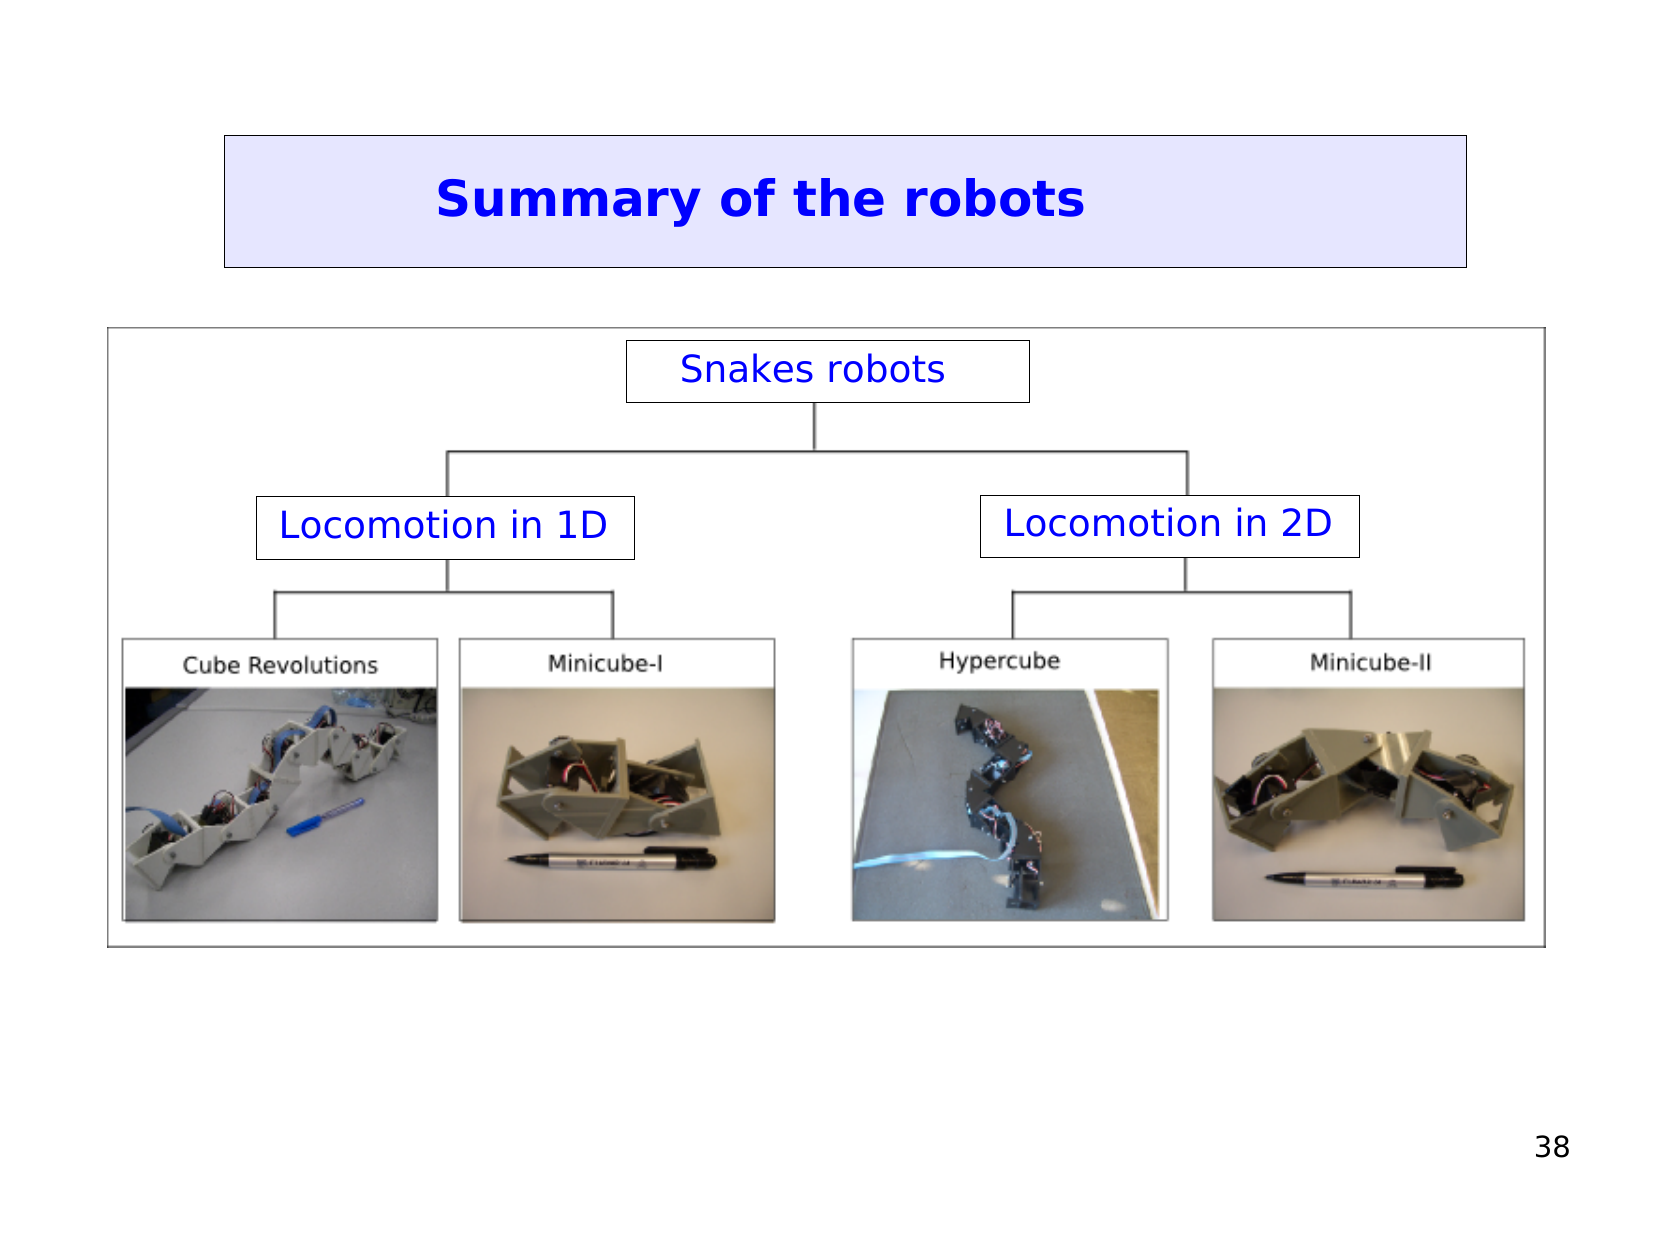

Summary of the robots
Snakes robots
Locomotion in 2D
Locomotion in 1D
38